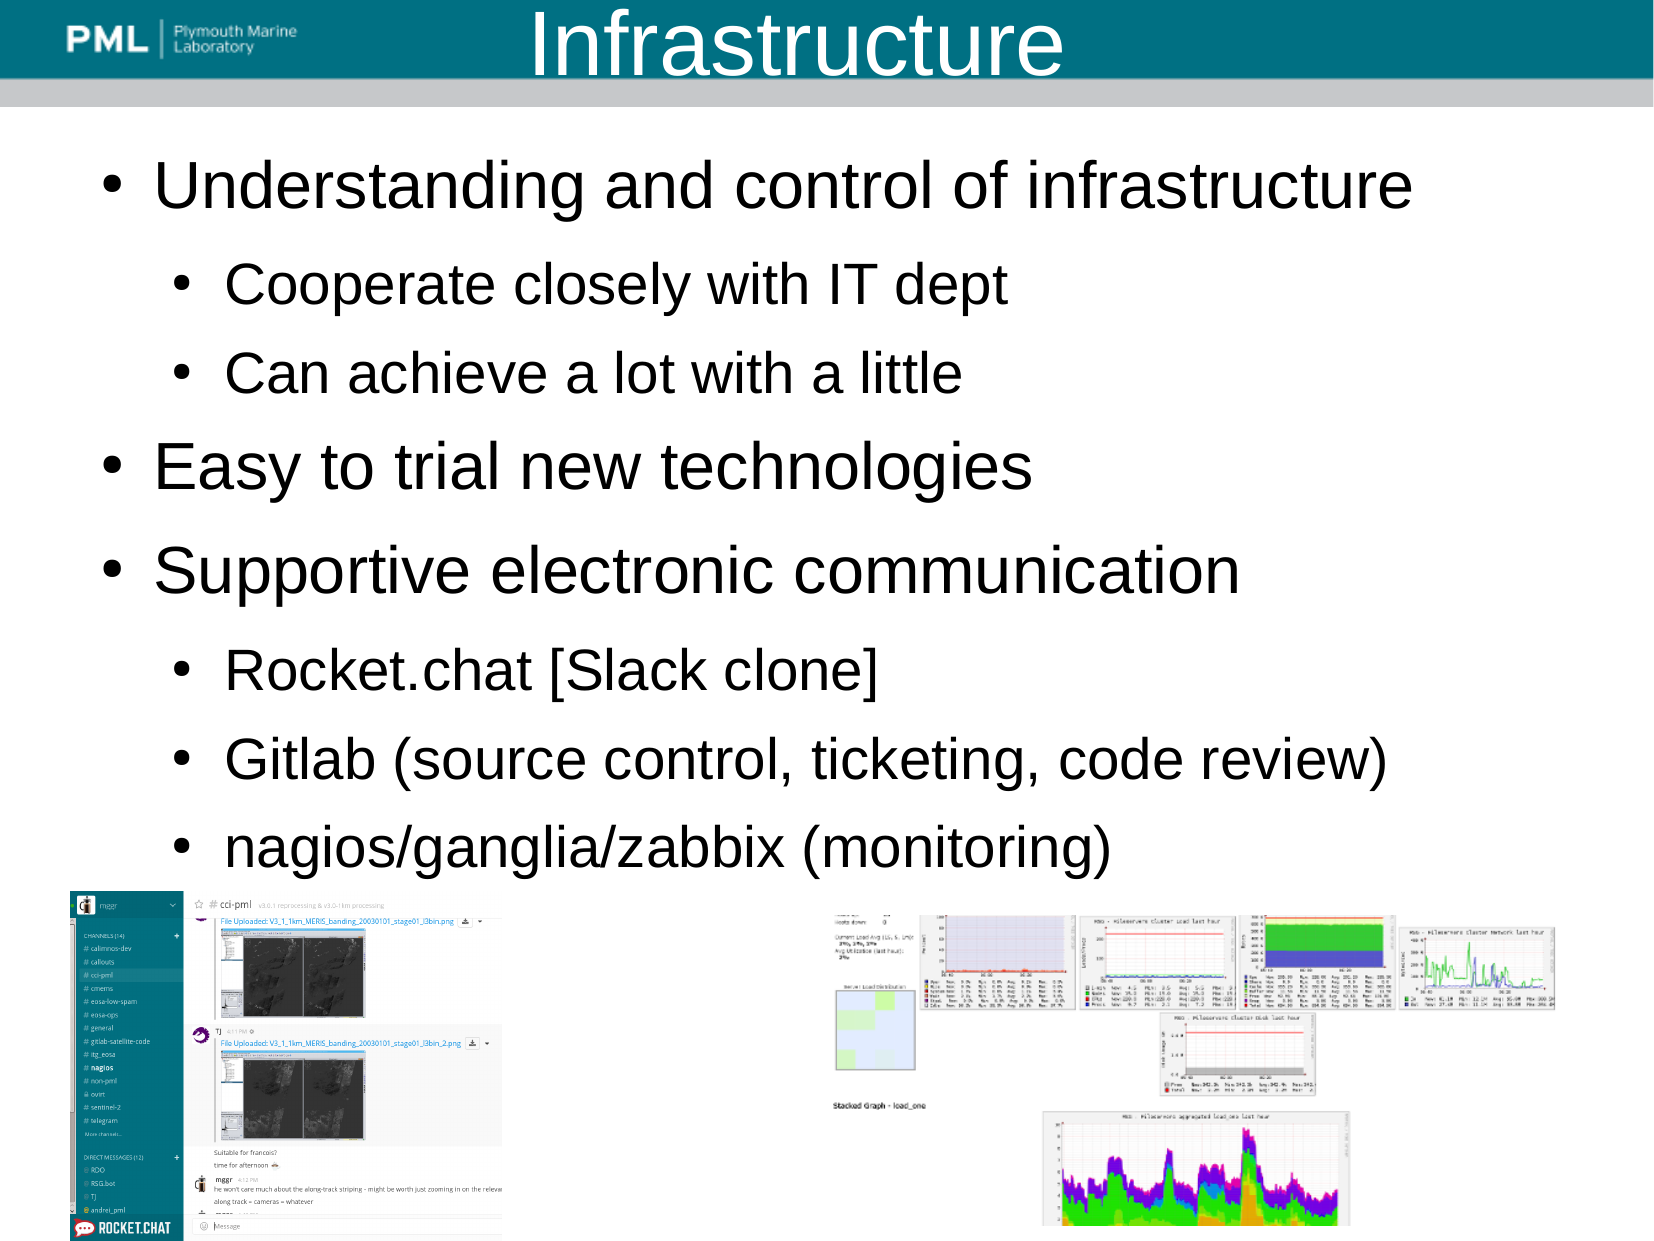

# Infrastructure
Understanding and control of infrastructure
Cooperate closely with IT dept
Can achieve a lot with a little
Easy to trial new technologies
Supportive electronic communication
Rocket.chat [Slack clone]
Gitlab (source control, ticketing, code review)
nagios/ganglia/zabbix (monitoring)